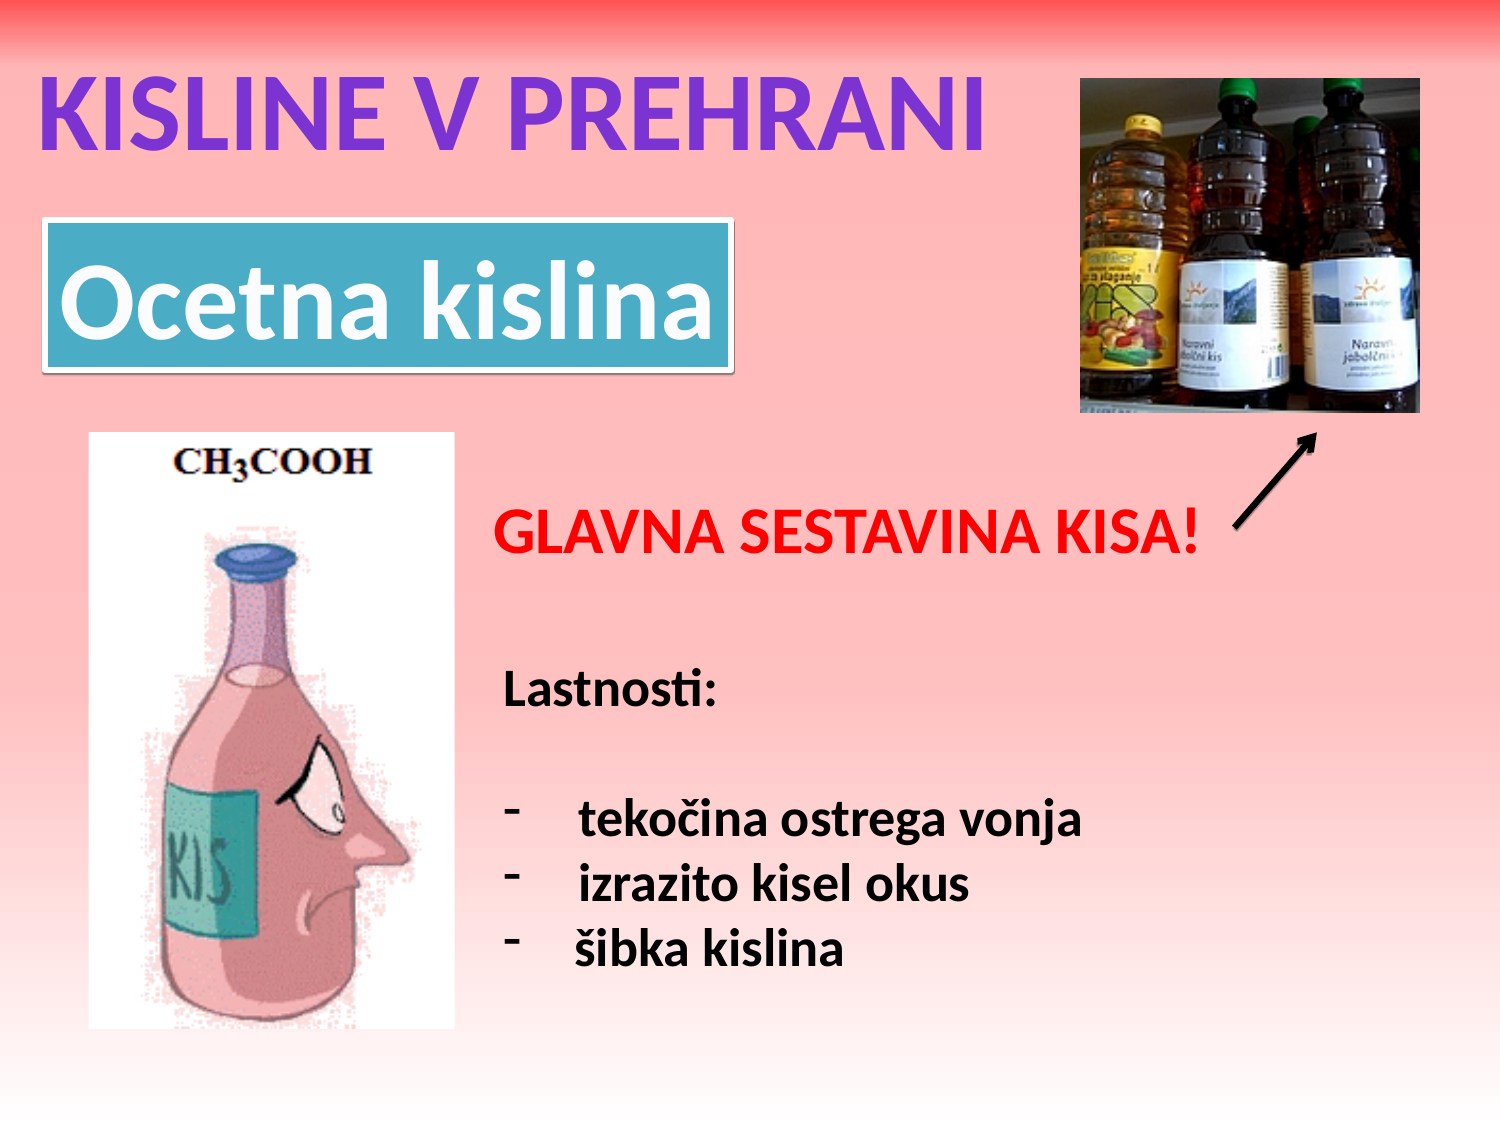

KISLINE V PREHRANi
Ocetna kislina
GLAVNA SESTAVINA KISA!
Lastnosti:
tekočina ostrega vonja
izrazito kisel okus
 šibka kislina